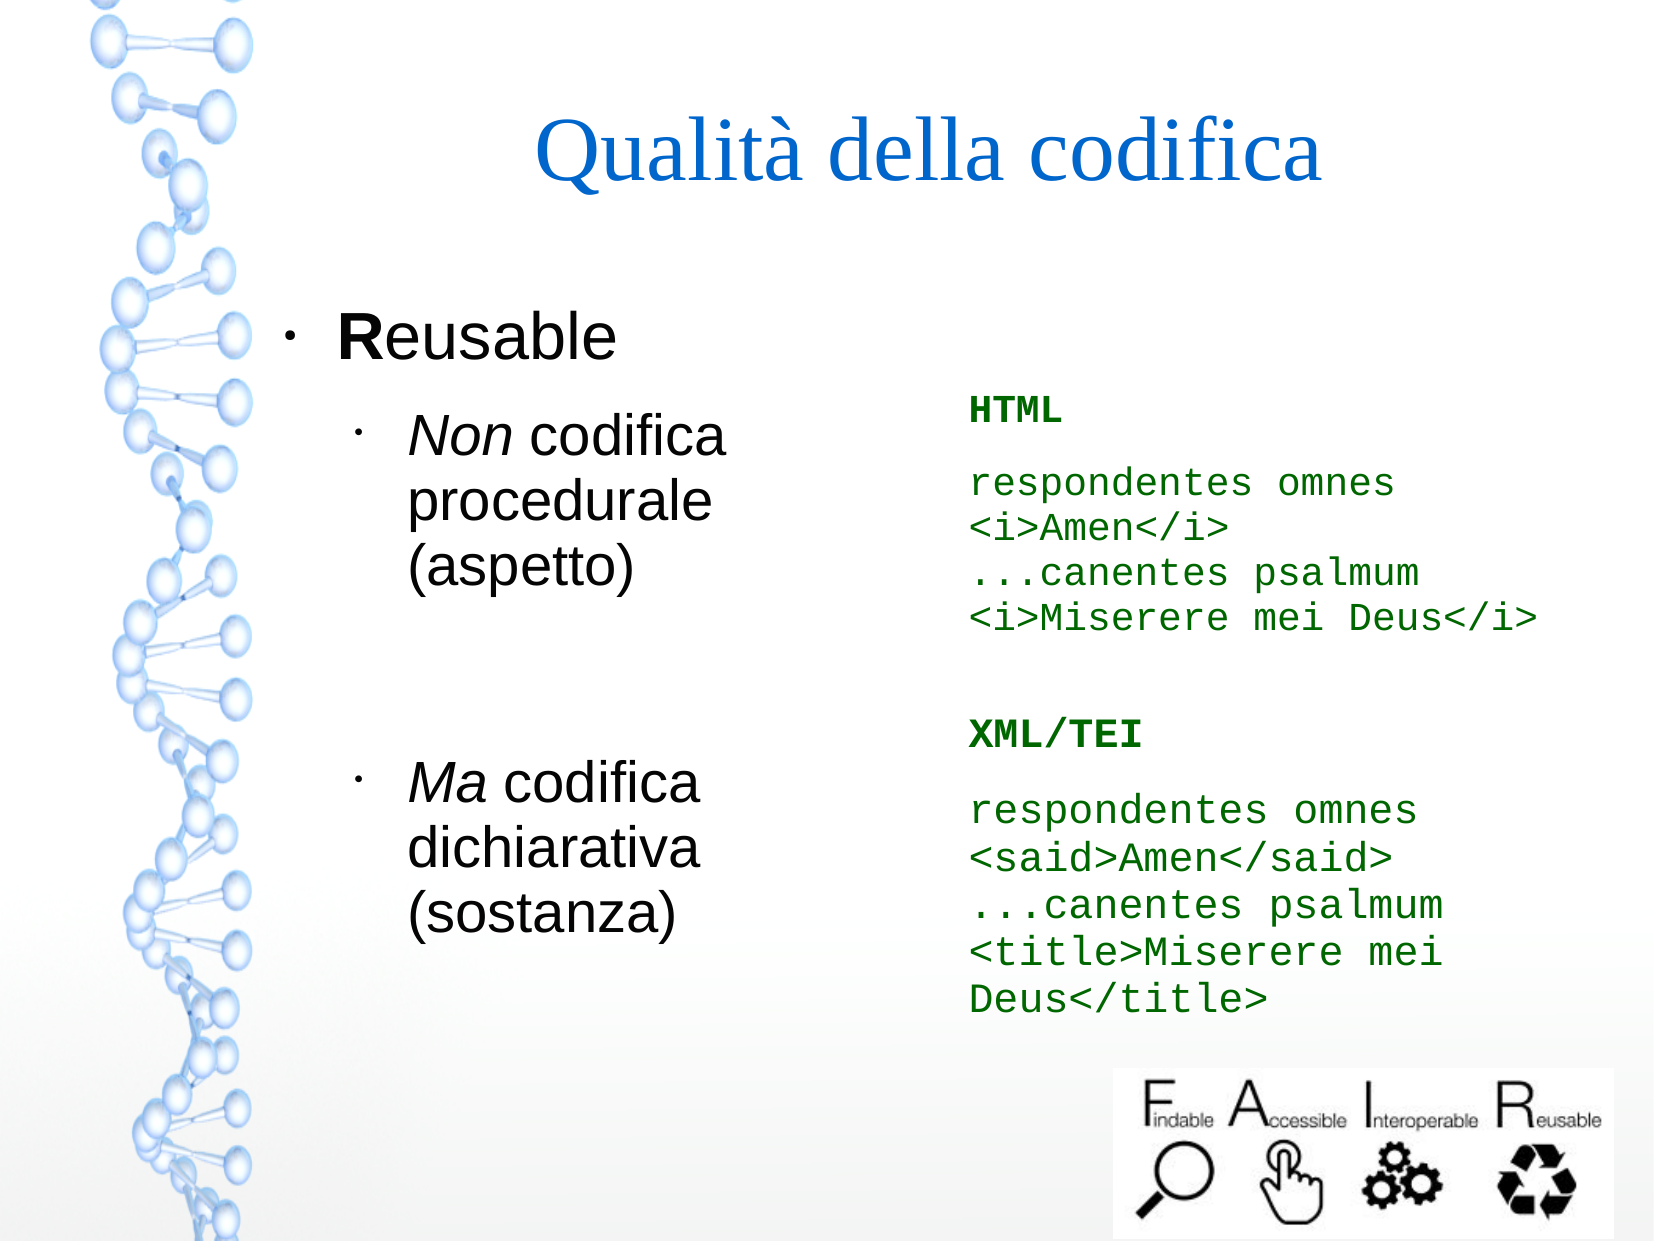

Qualità della codifica
# Reusable
Non codifica procedurale (aspetto)
Ma codifica dichiarativa (sostanza)
HTML
respondentes omnes <i>Amen</i>
...canentes psalmum <i>Miserere mei Deus</i>
XML/TEI
respondentes omnes <said>Amen</said>
...canentes psalmum <title>Miserere mei Deus</title>